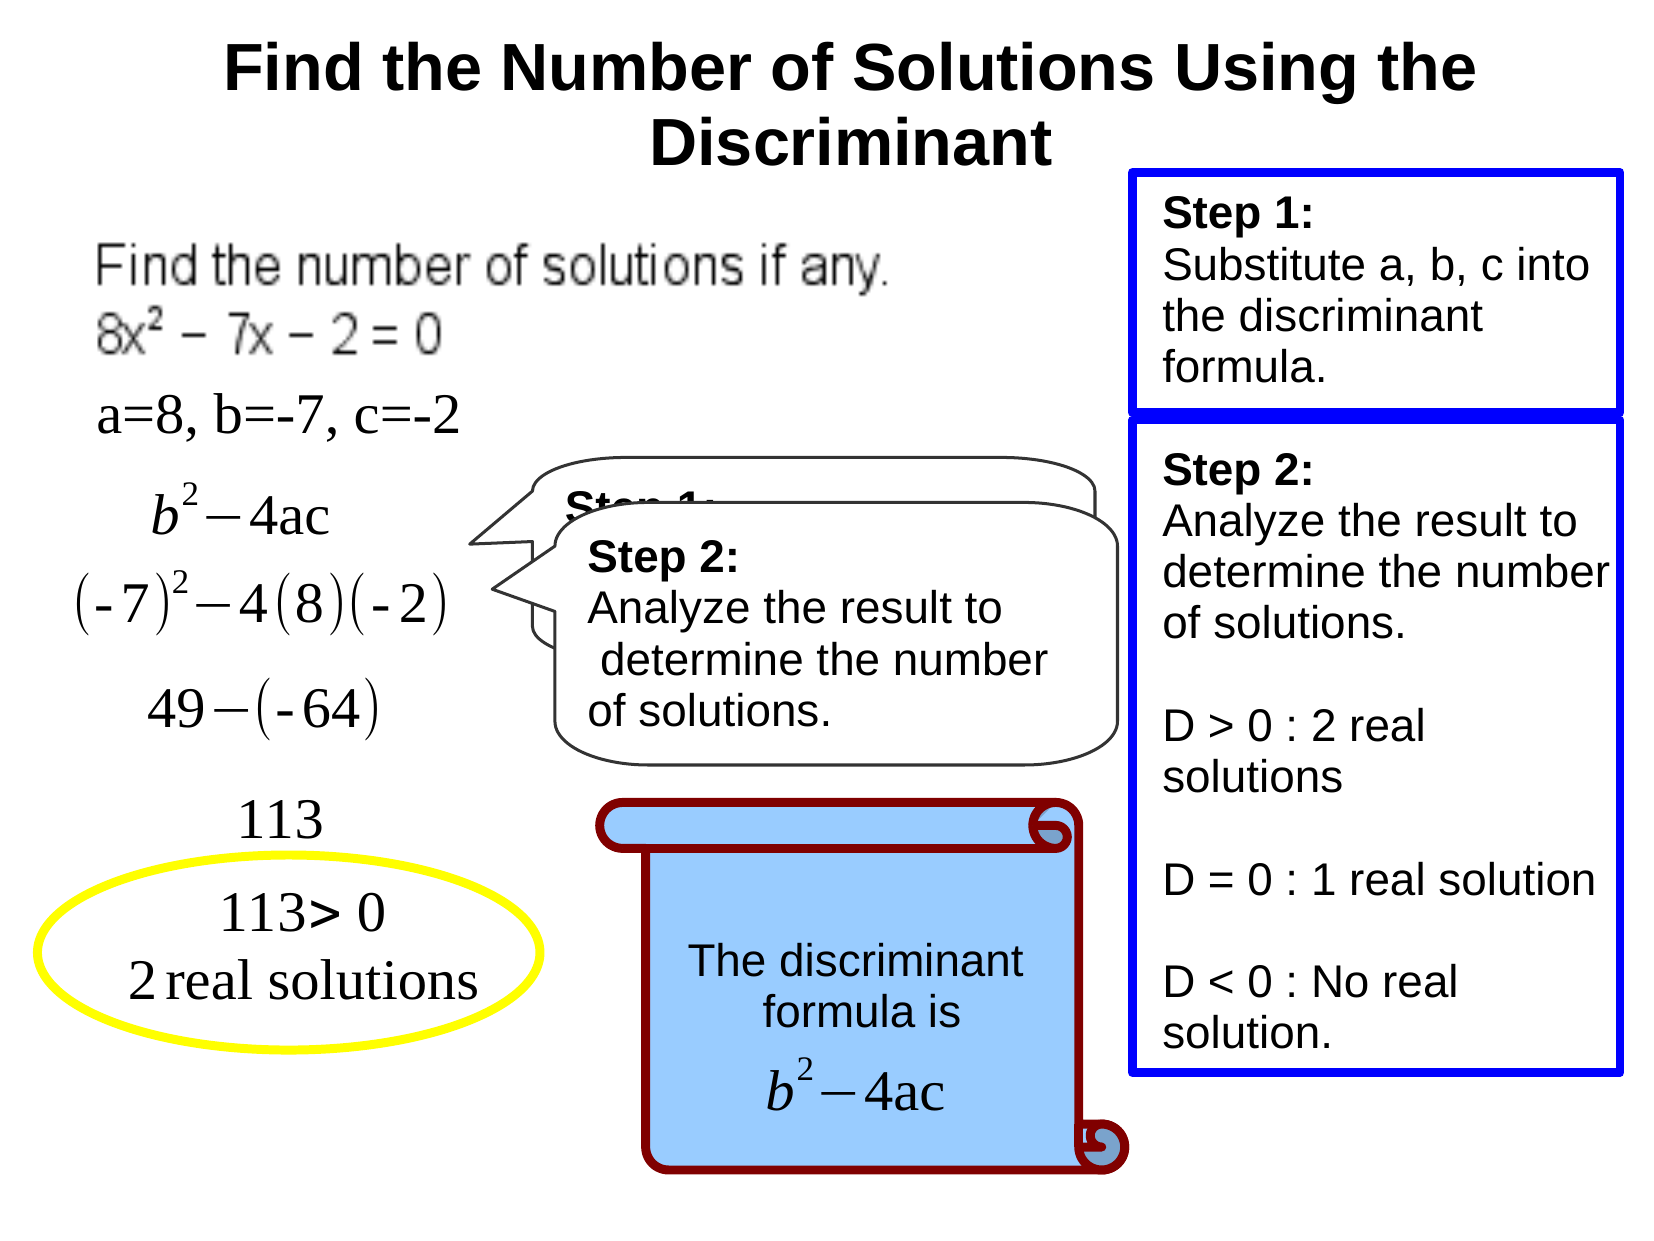

Find the Number of Solutions Using the Discriminant
Step 1:
Substitute a, b, c into the discriminant formula.
Step 2:
Analyze the result to determine the number of solutions.
D > 0 : 2 real solutions
D = 0 : 1 real solution
D < 0 : No real solution.
Step 1:
Substitute a, b, c into the
discriminant formula.
Step 2:
Analyze the result to
 determine the number
of solutions.
The discriminant
formula is